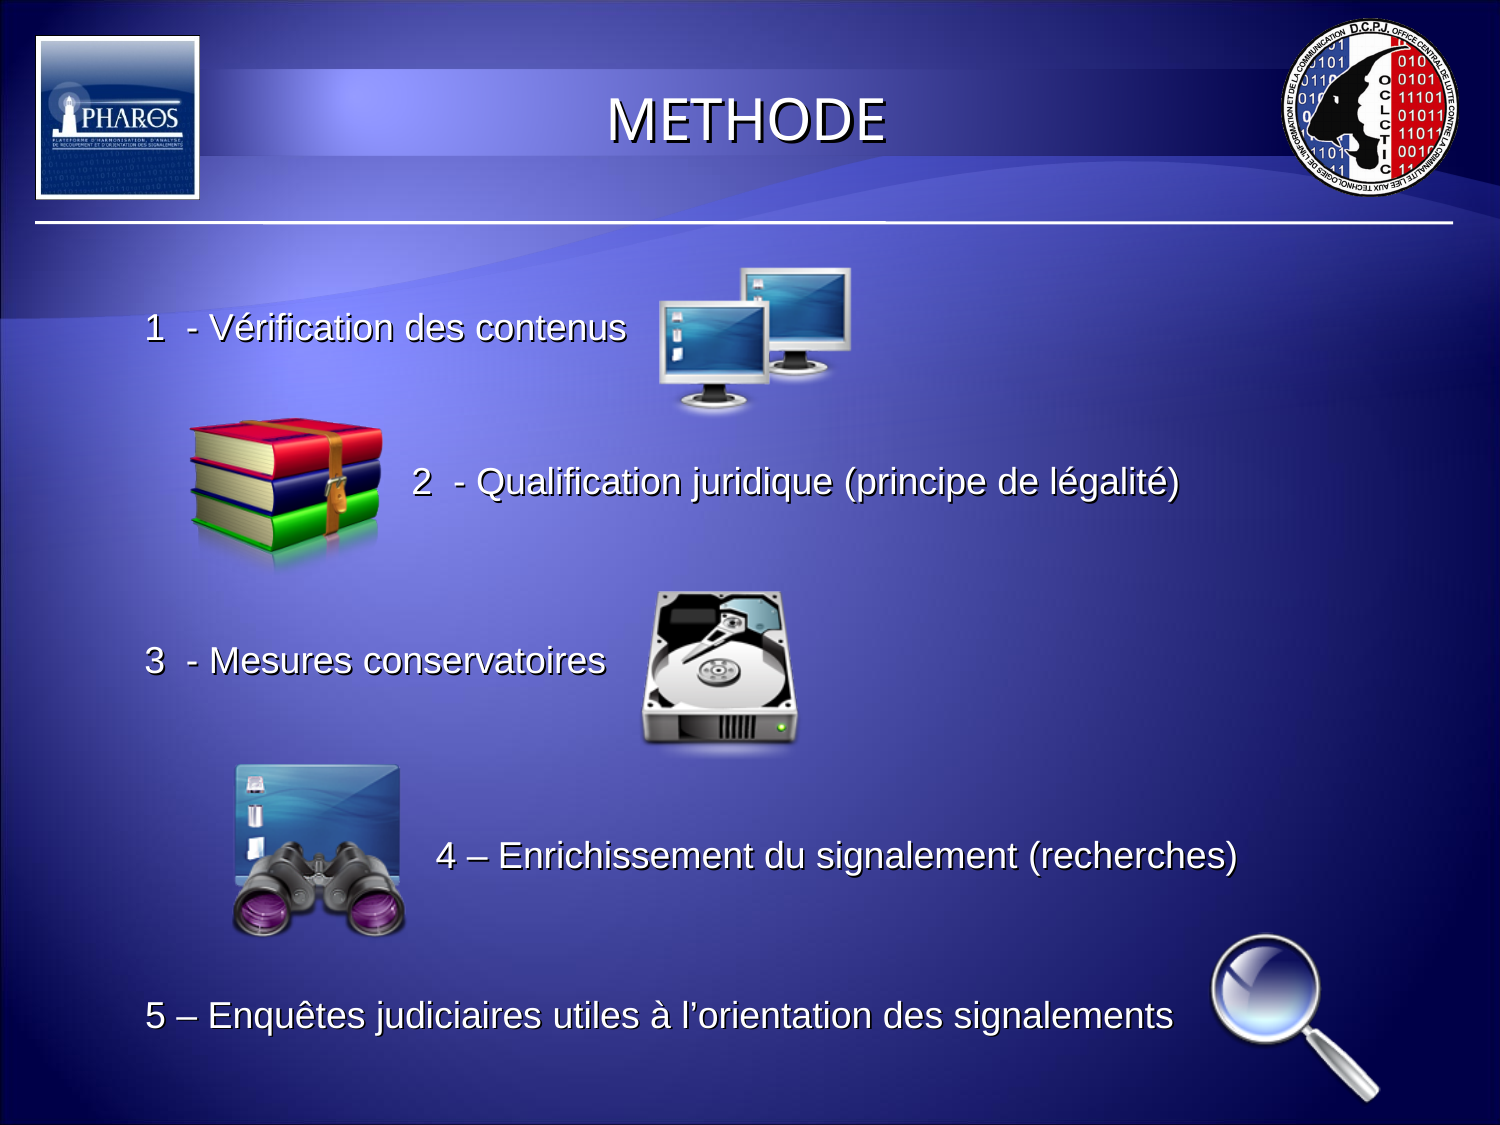

METHODE
1 - Vérification des contenus
2 - Qualification juridique (principe de légalité)
3 - Mesures conservatoires
4 – Enrichissement du signalement (recherches)‏
5 – Enquêtes judiciaires utiles à l’orientation des signalements